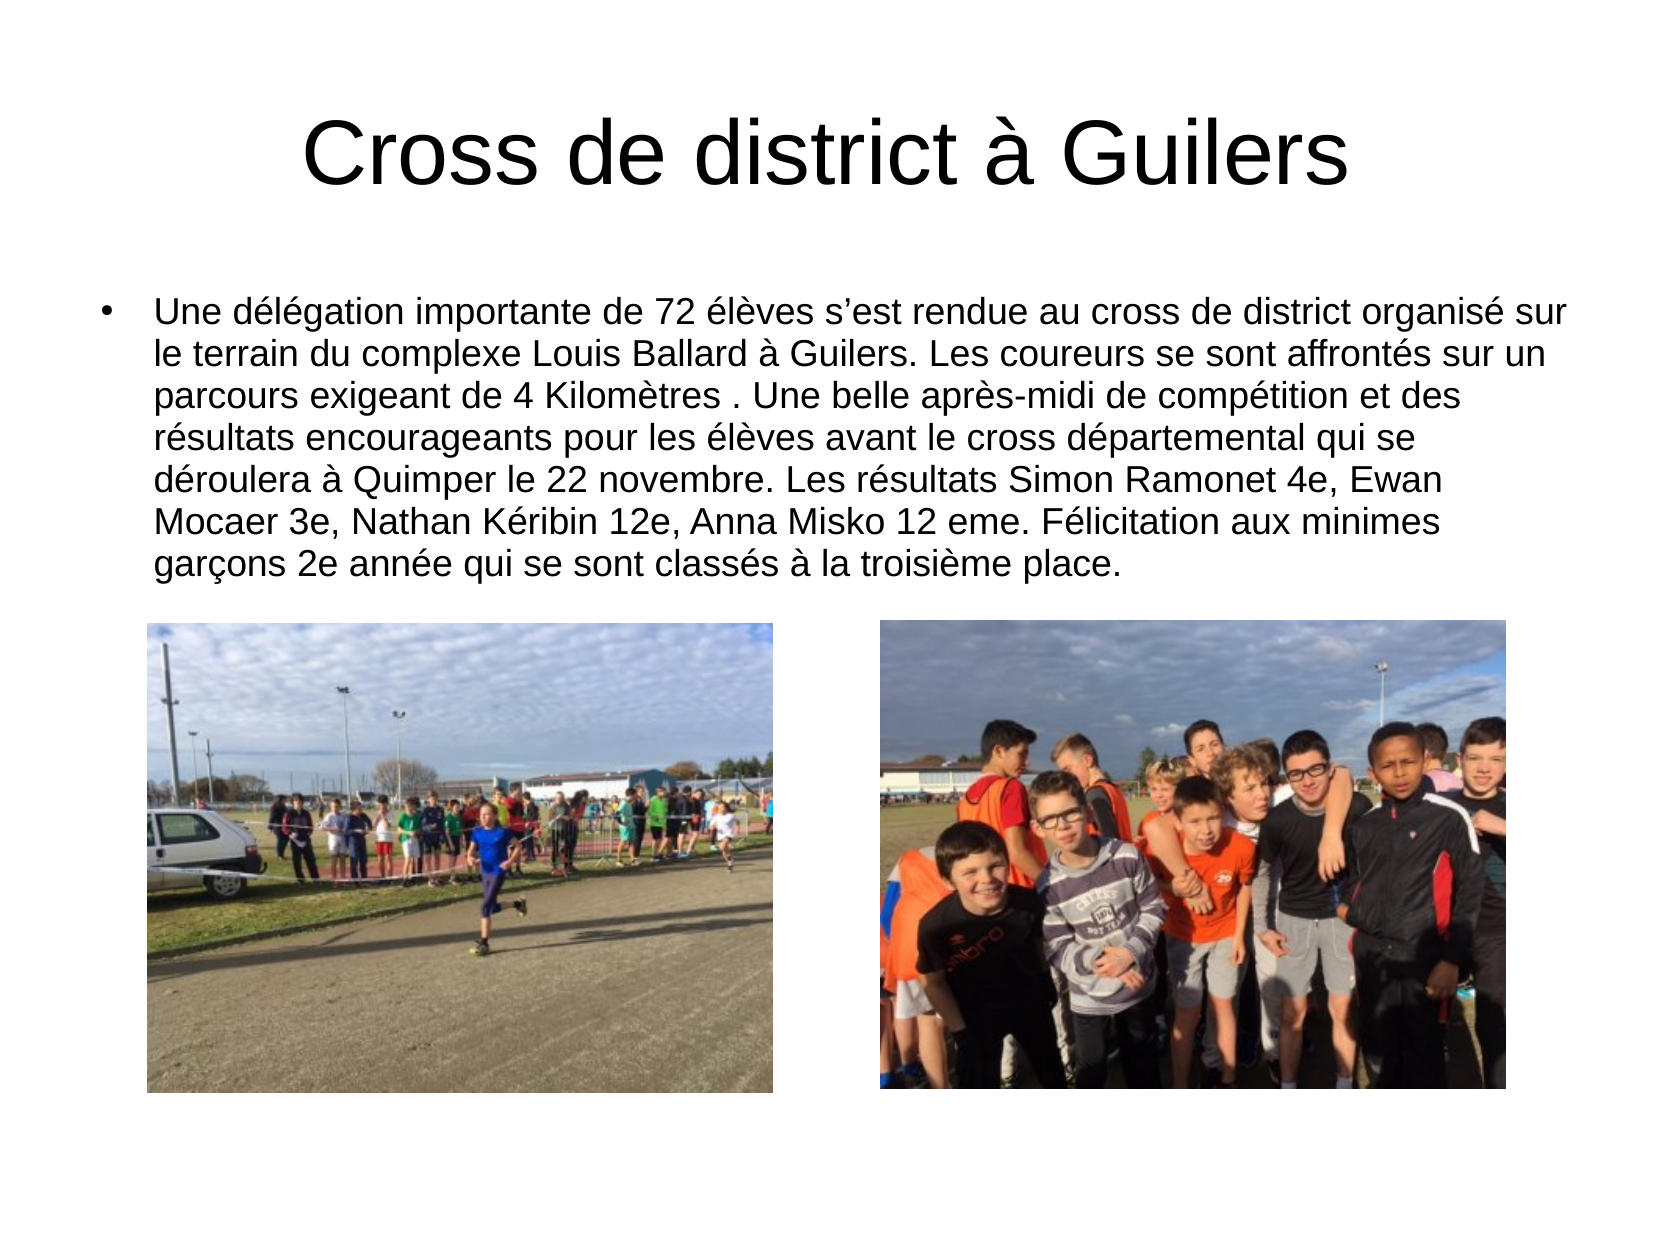

# Cross de district à Guilers
Une délégation importante de 72 élèves s’est rendue au cross de district organisé sur le terrain du complexe Louis Ballard à Guilers. Les coureurs se sont affrontés sur un parcours exigeant de 4 Kilomètres . Une belle après-midi de compétition et des résultats encourageants pour les élèves avant le cross départemental qui se déroulera à Quimper le 22 novembre. Les résultats Simon Ramonet 4e, Ewan Mocaer 3e, Nathan Kéribin 12e, Anna Misko 12 eme. Félicitation aux minimes garçons 2e année qui se sont classés à la troisième place.